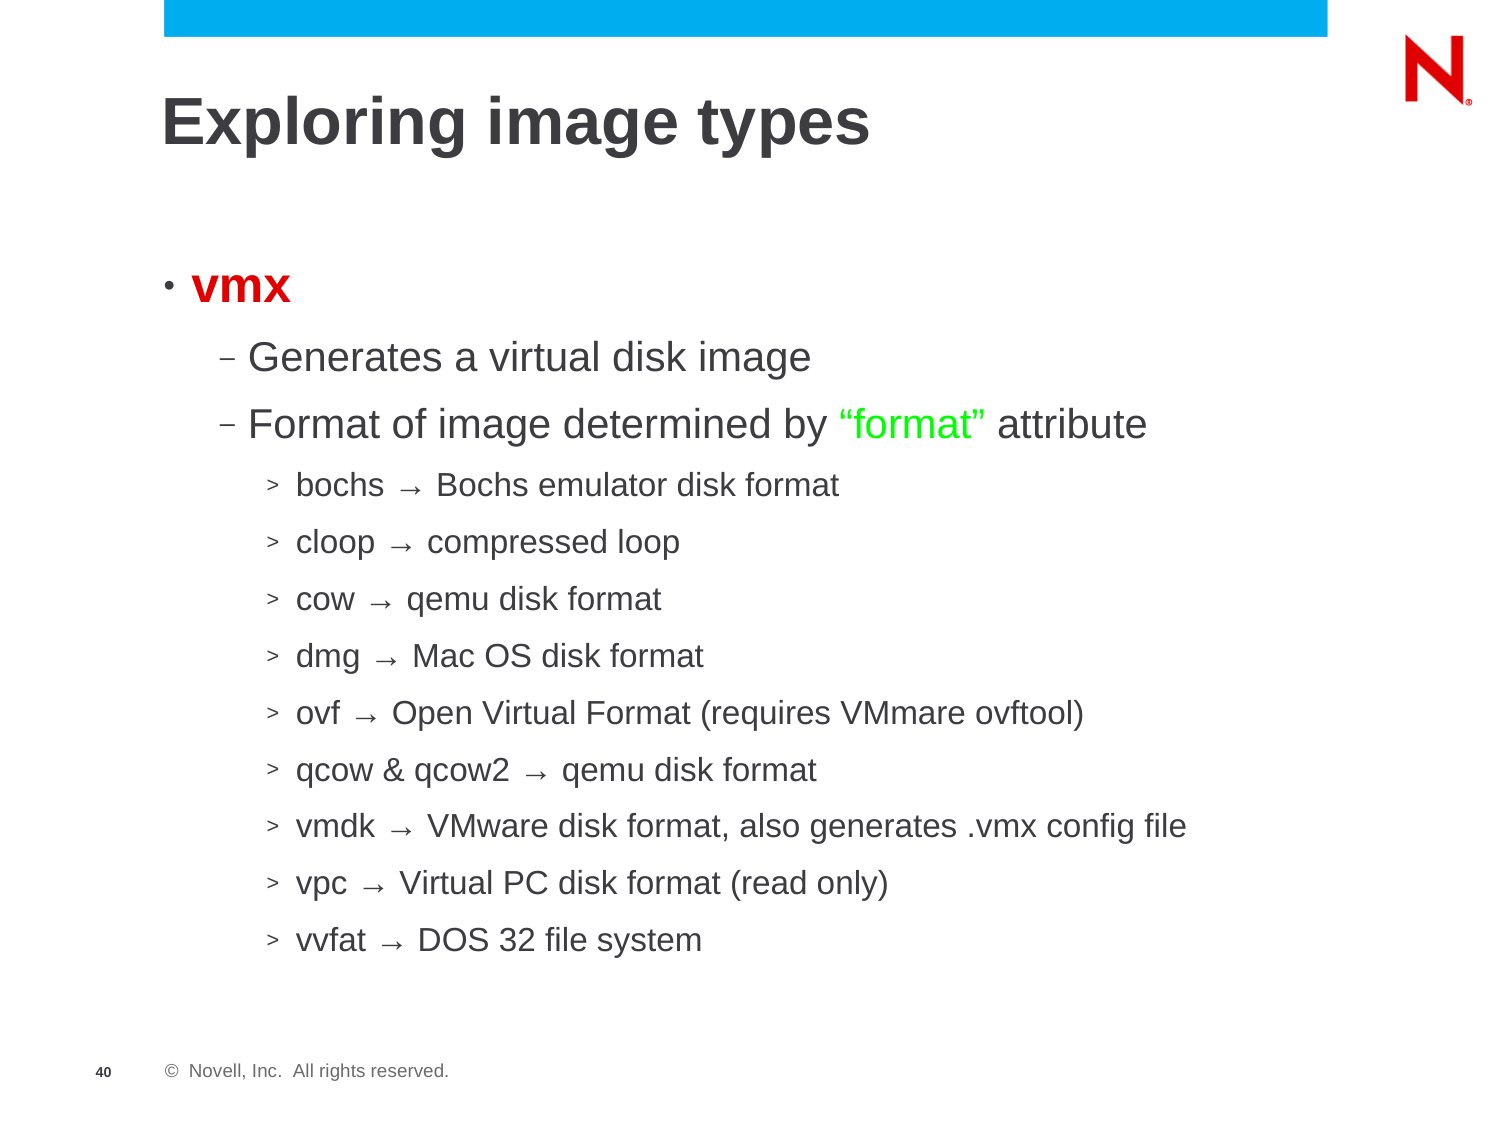

# Exploring image types
vmx
Generates a virtual disk image
Format of image determined by “format” attribute
bochs → Bochs emulator disk format
cloop → compressed loop
cow → qemu disk format
dmg → Mac OS disk format
ovf → Open Virtual Format (requires VMmare ovftool)
qcow & qcow2 → qemu disk format
vmdk → VMware disk format, also generates .vmx config file
vpc → Virtual PC disk format (read only)
vvfat → DOS 32 file system